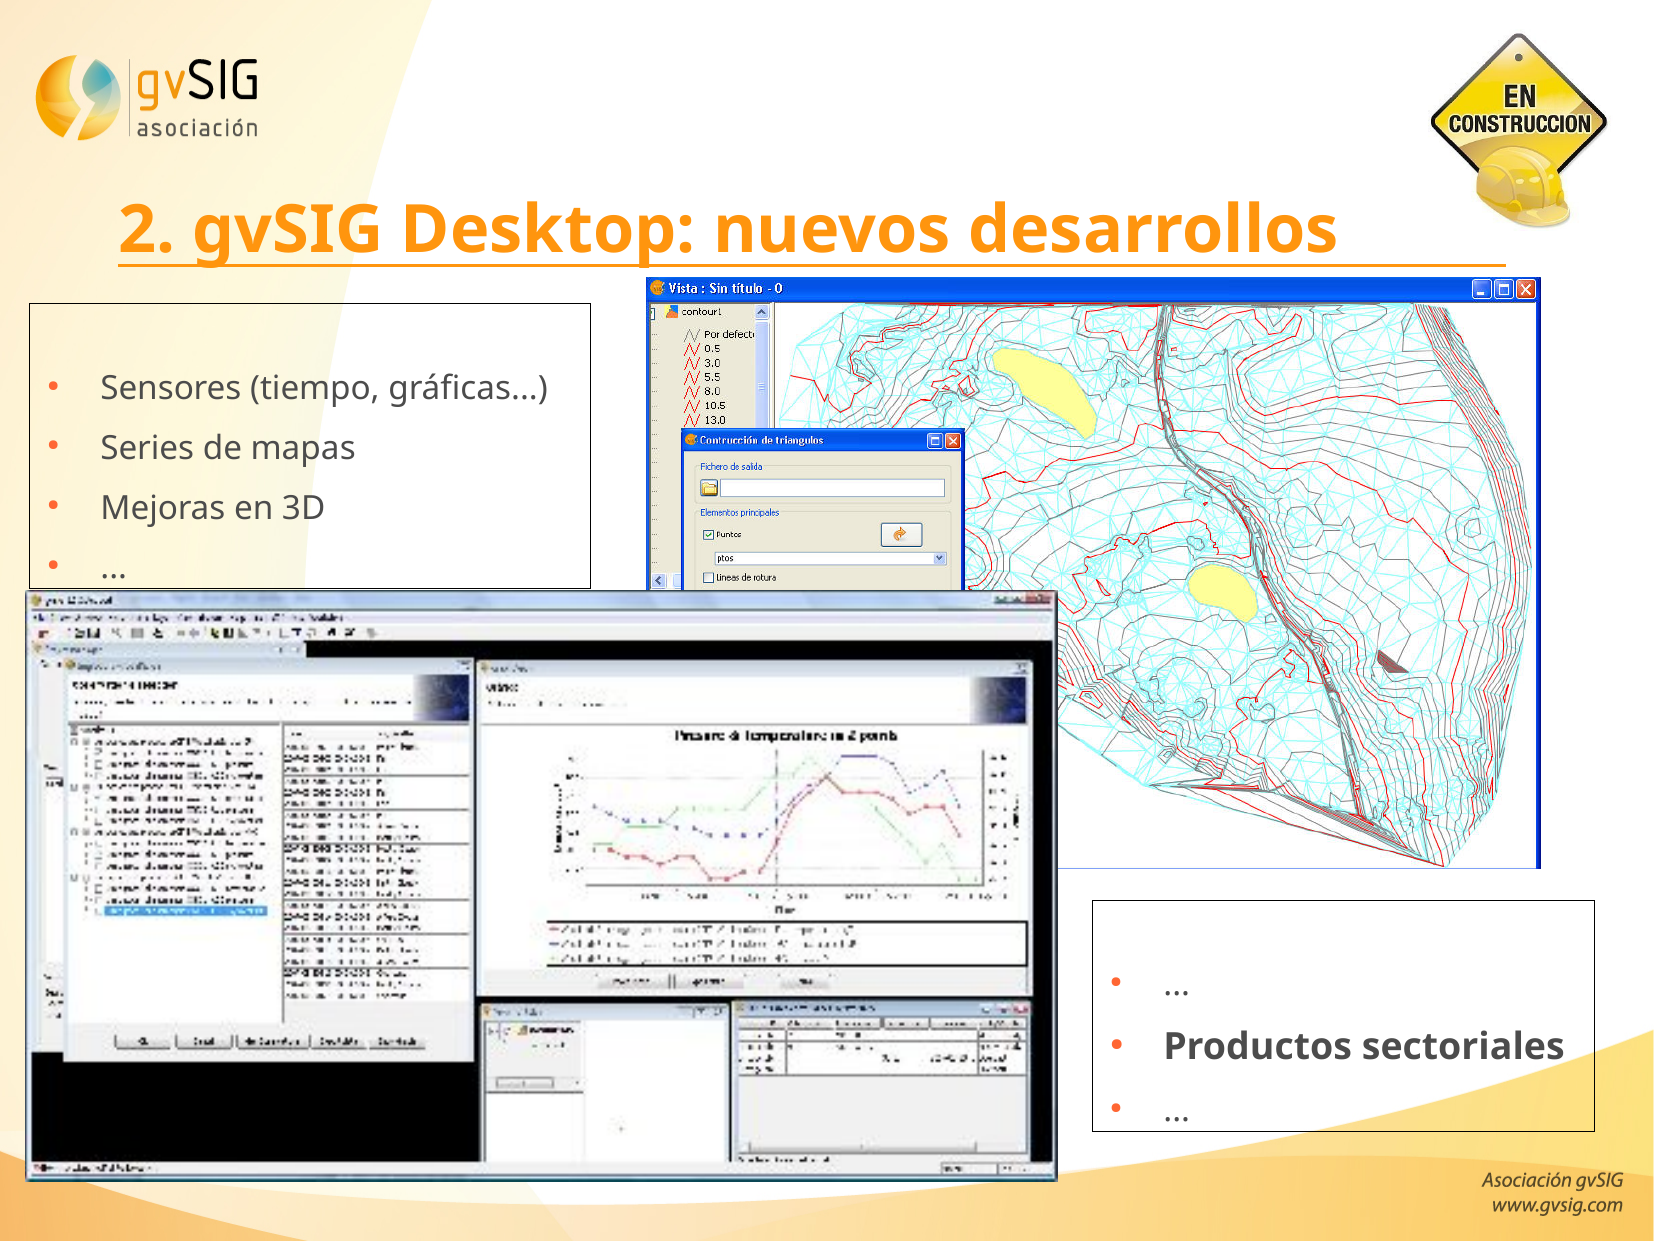

# 2. gvSIG Desktop: nuevos desarrollos
Sensores (tiempo, gráficas...)
Series de mapas
Mejoras en 3D
...
...
Productos sectoriales
...